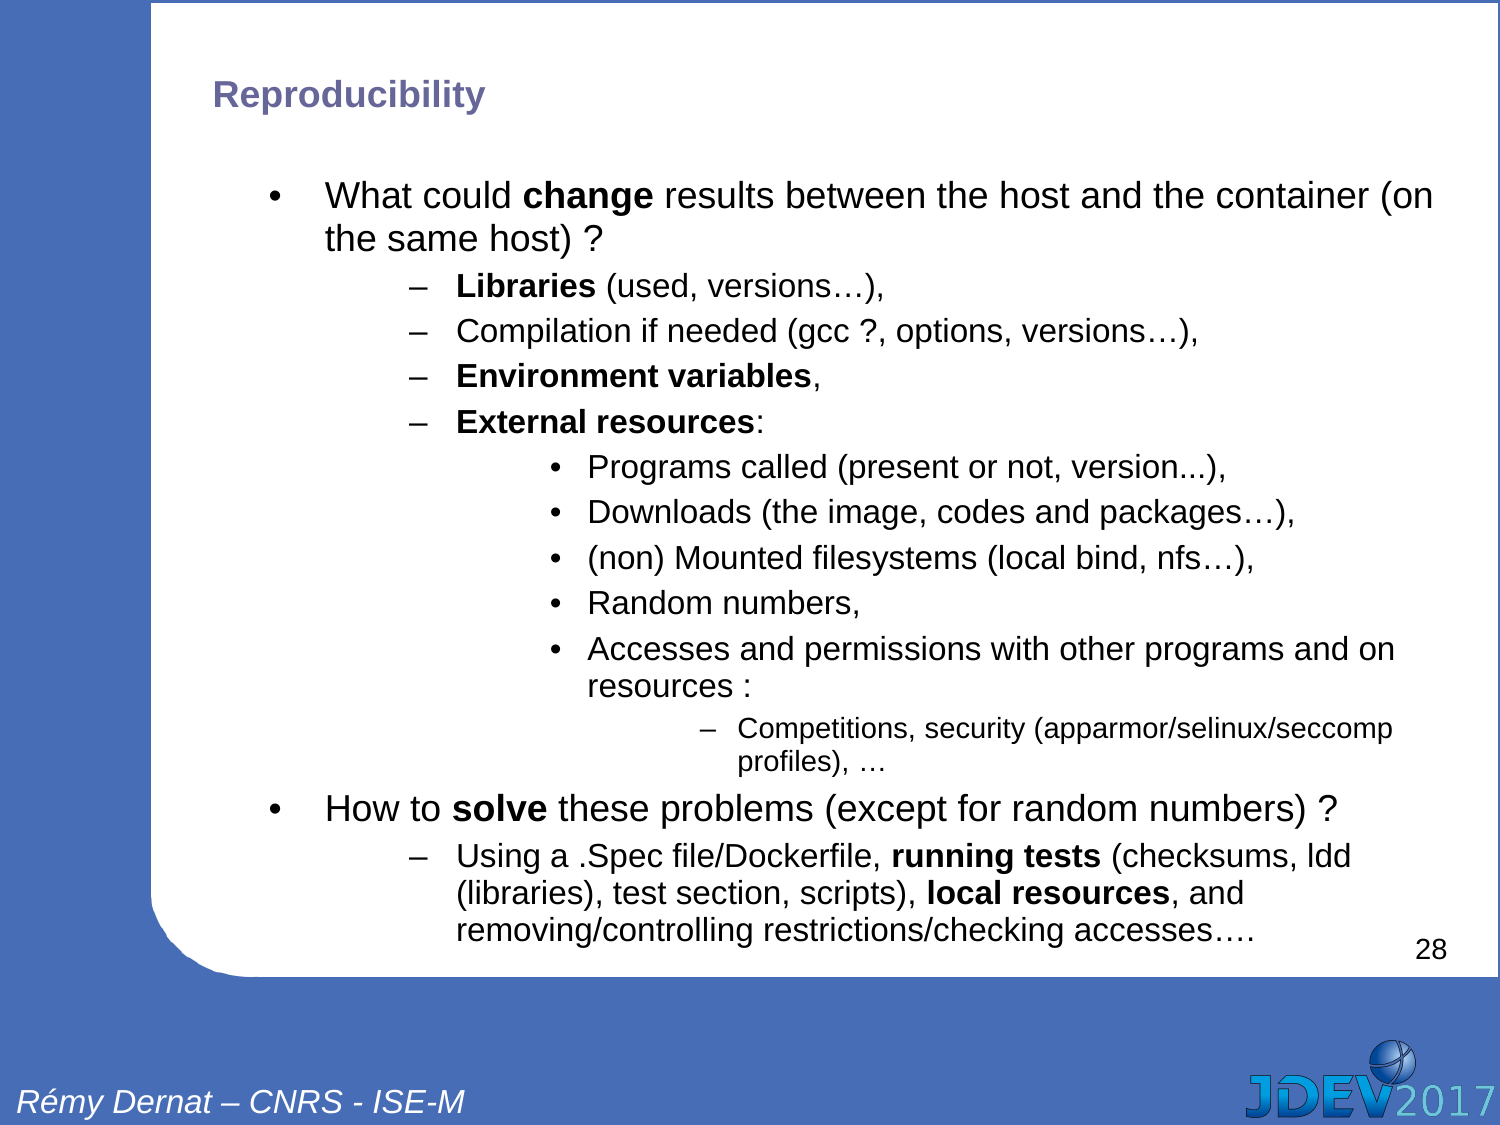

# Reproducibility
What could change results between the host and the container (on the same host) ?
Libraries (used, versions…),
Compilation if needed (gcc ?, options, versions…),
Environment variables,
External resources:
Programs called (present or not, version...),
Downloads (the image, codes and packages…),
(non) Mounted filesystems (local bind, nfs…),
Random numbers,
Accesses and permissions with other programs and on resources :
Competitions, security (apparmor/selinux/seccomp profiles), …
How to solve these problems (except for random numbers) ?
Using a .Spec file/Dockerfile, running tests (checksums, ldd (libraries), test section, scripts), local resources, and removing/controlling restrictions/checking accesses….
28
Rémy Dernat – CNRS - ISE-M